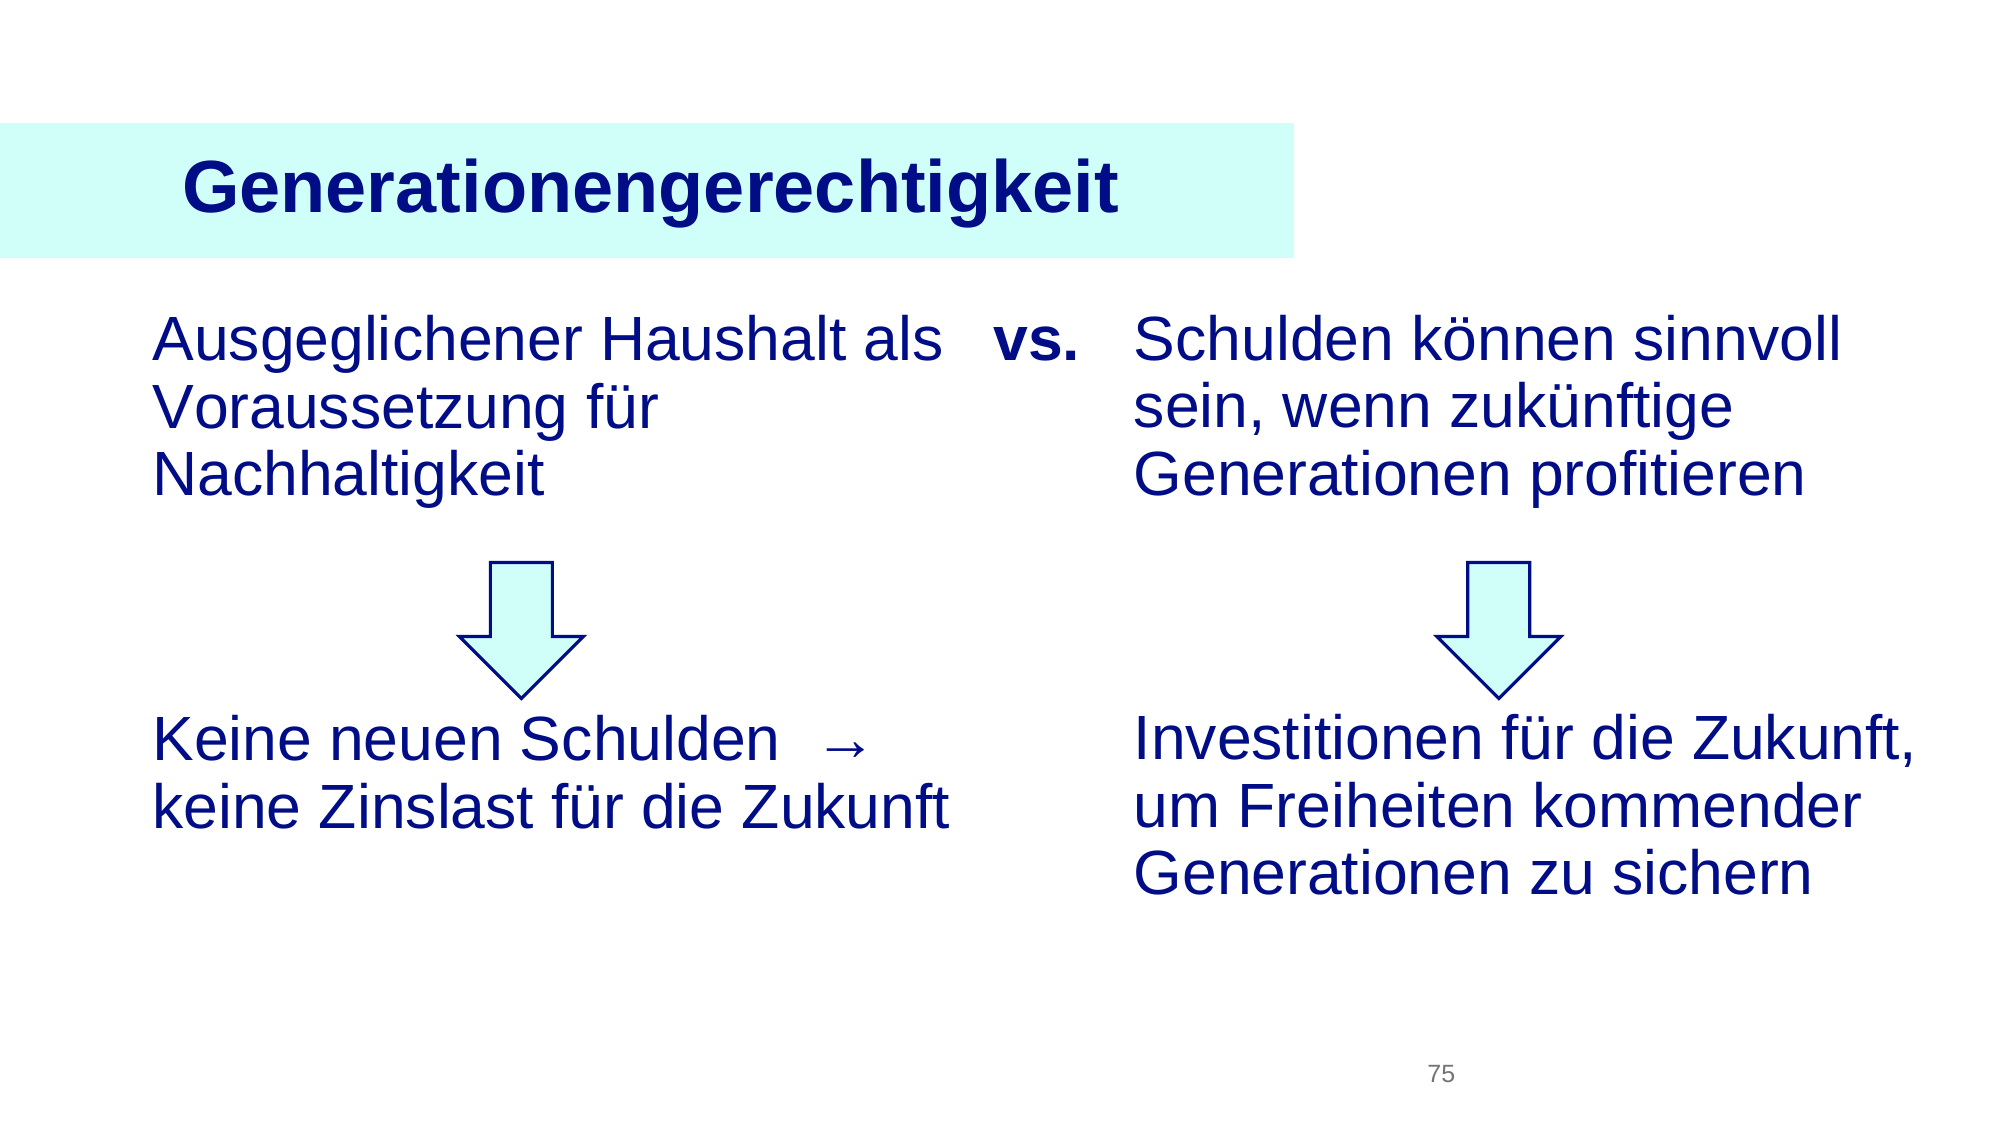

Generationengerechtigkeit
Schulden können sinnvoll sein, wenn zukünftige Generationen profitieren
Investitionen für die Zukunft, um Freiheiten kommender Generationen zu sichern
# Ausgeglichener Haushalt als Voraussetzung für Nachhaltigkeit
Keine neuen Schulden → keine Zinslast für die Zukunft
vs.